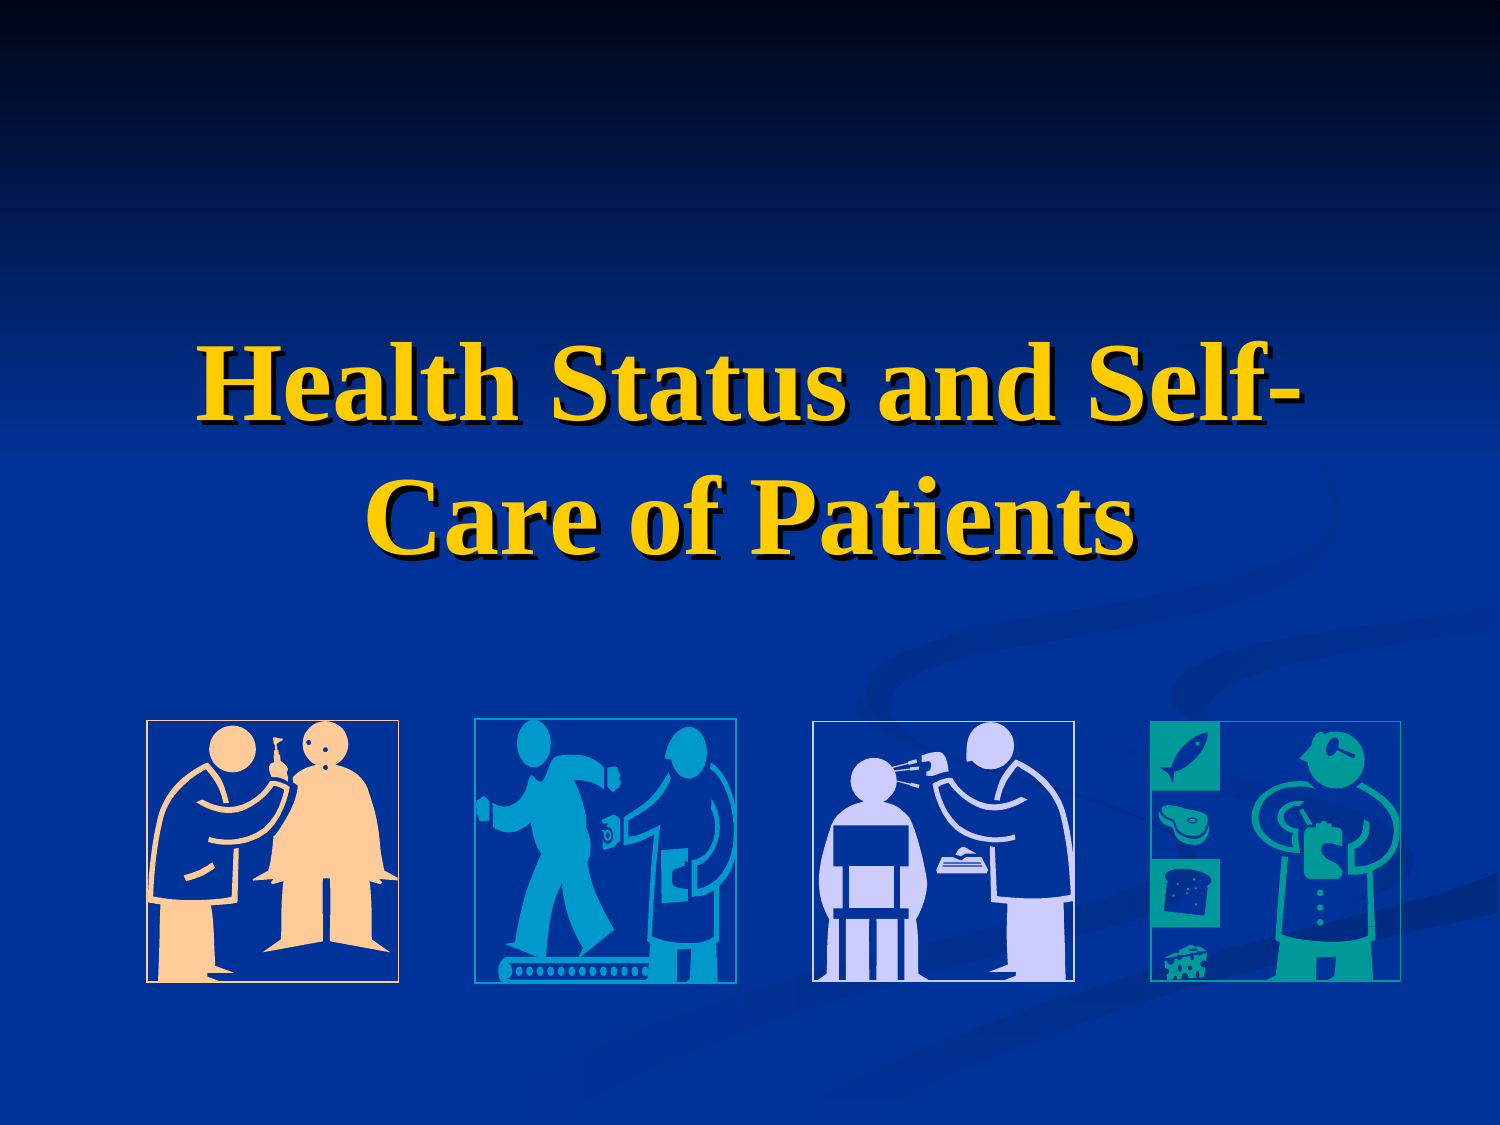

# Health Status and Self-Care of Patients